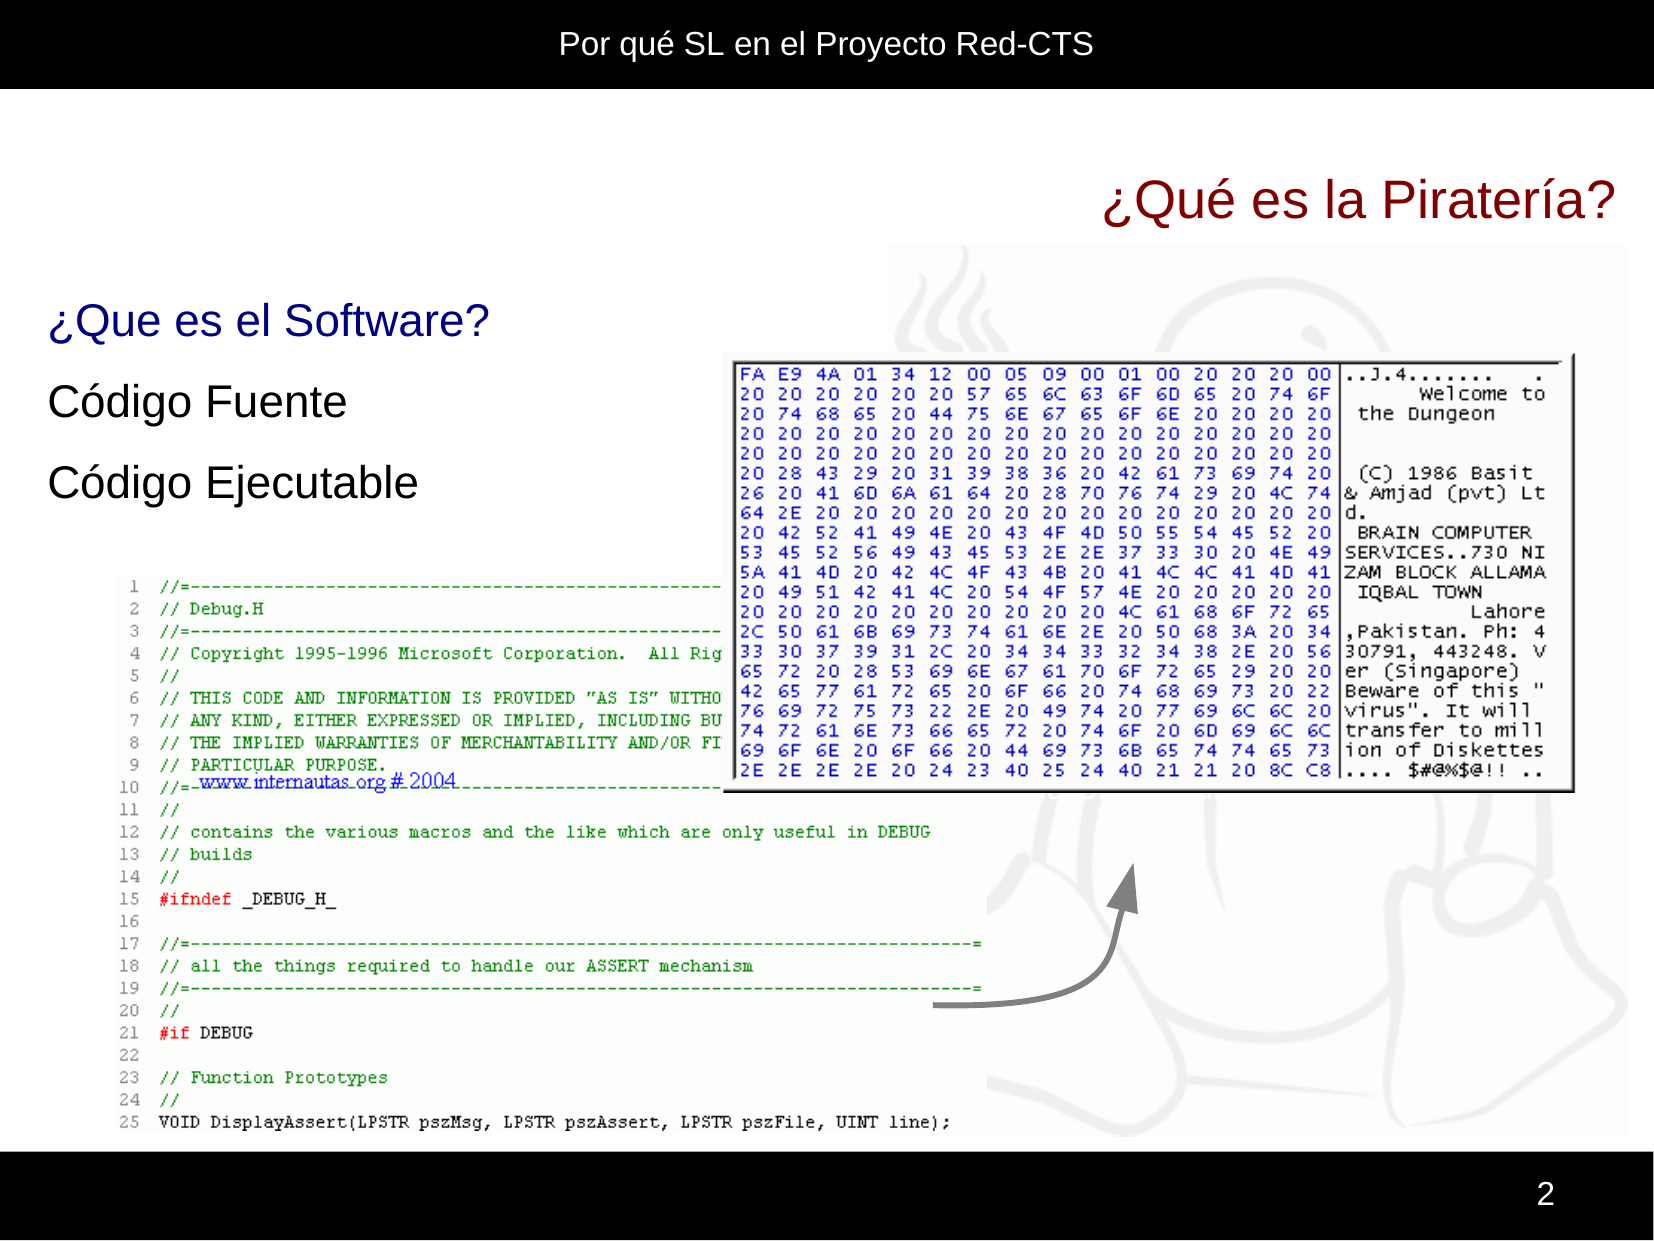

Por qué SL en el Proyecto Red-CTS
# ¿Qué es la Piratería?
¿Que es el Software?
Código Fuente
Código Ejecutable